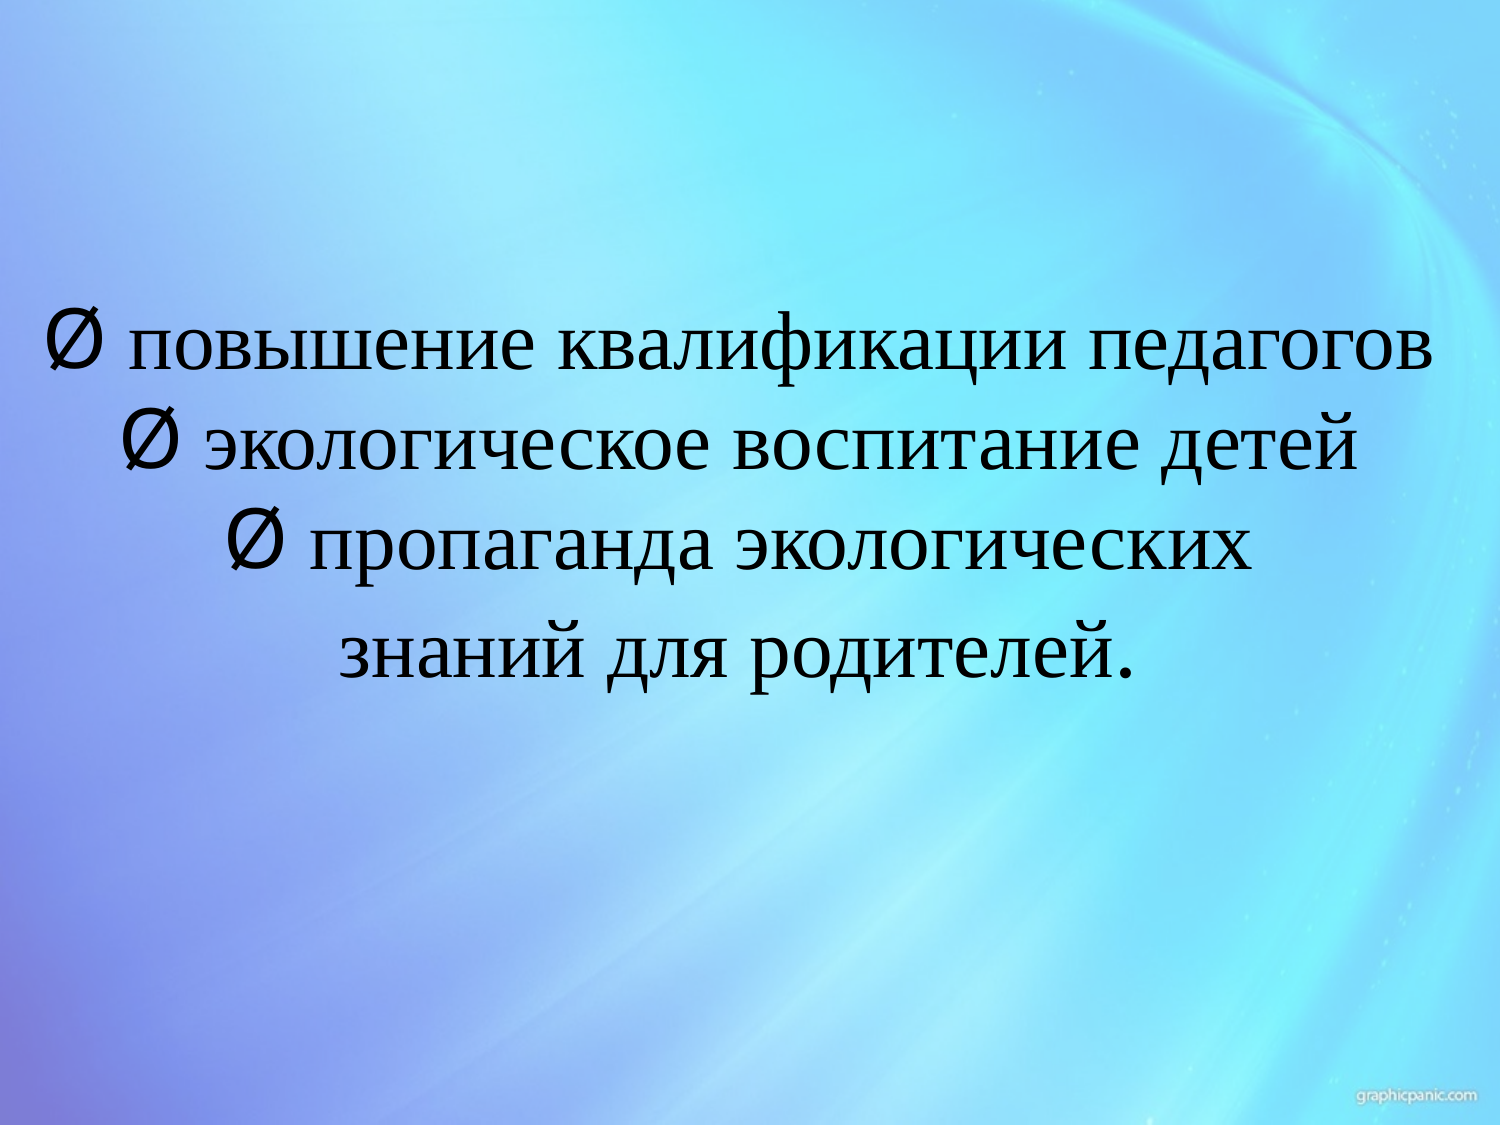

повышение квалификации педагогов
 экологическое воспитание детей
 пропаганда экологических
знаний для родителей.